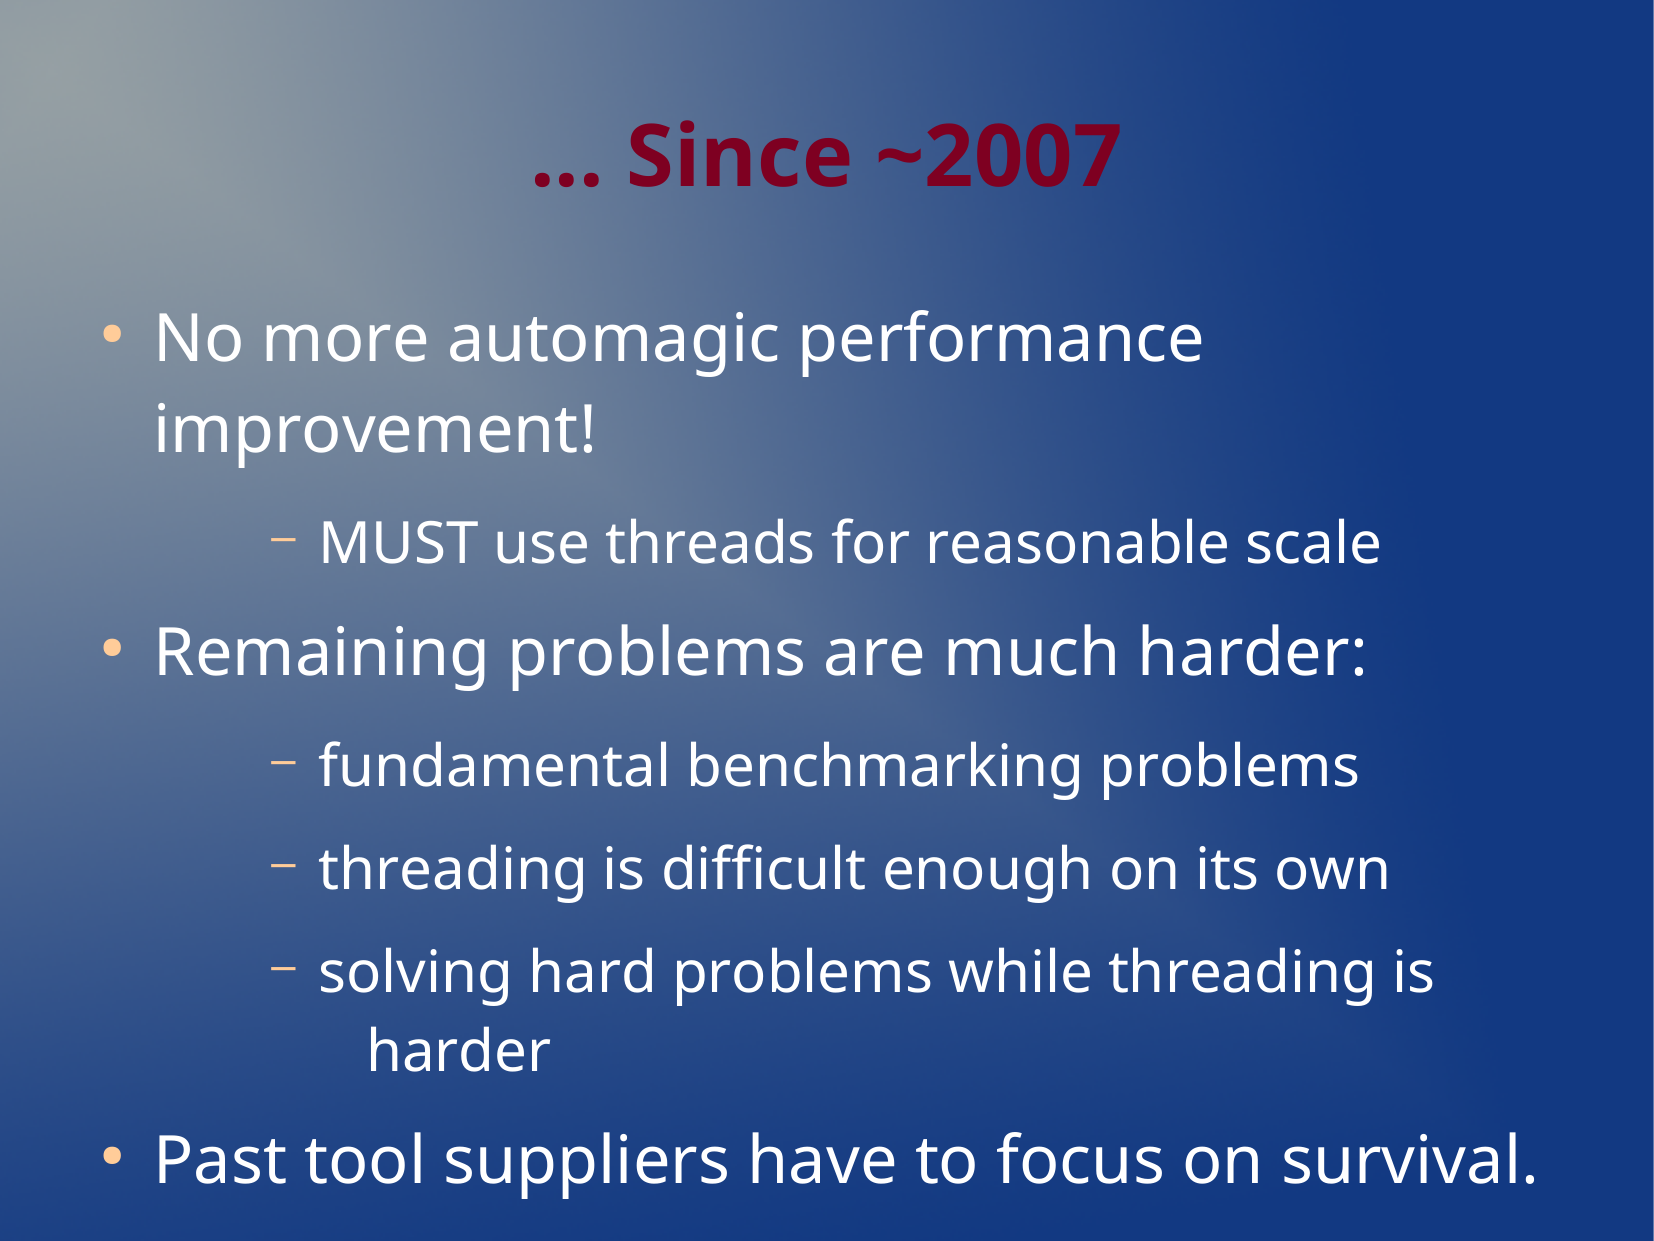

# ... Since ~2007
No more automagic performance improvement!
MUST use threads for reasonable scale
Remaining problems are much harder:
fundamental benchmarking problems
threading is difficult enough on its own
solving hard problems while threading is harder
Past tool suppliers have to focus on survival.
Insufficient demand???